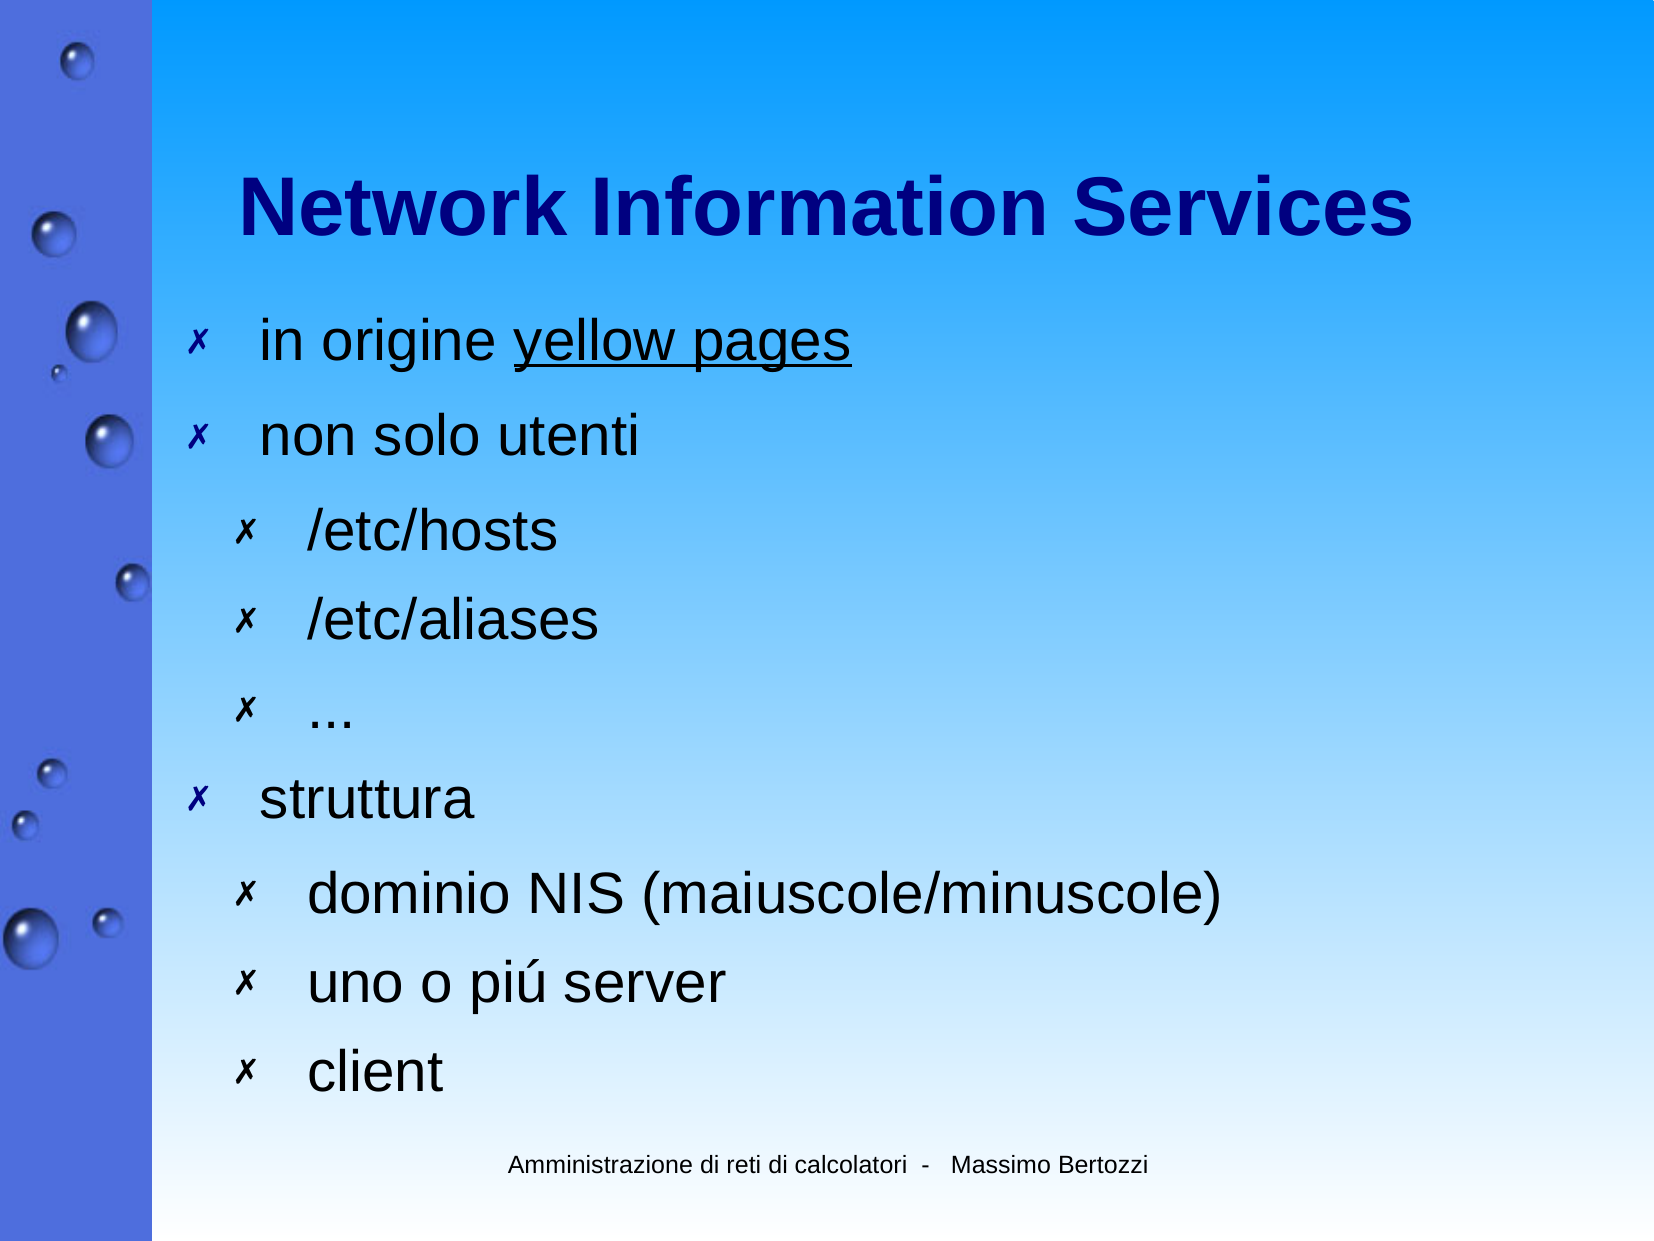

# Network Information Services
in origine yellow pages
non solo utenti
/etc/hosts
/etc/aliases
...
struttura
dominio NIS (maiuscole/minuscole)
uno o piú server
client